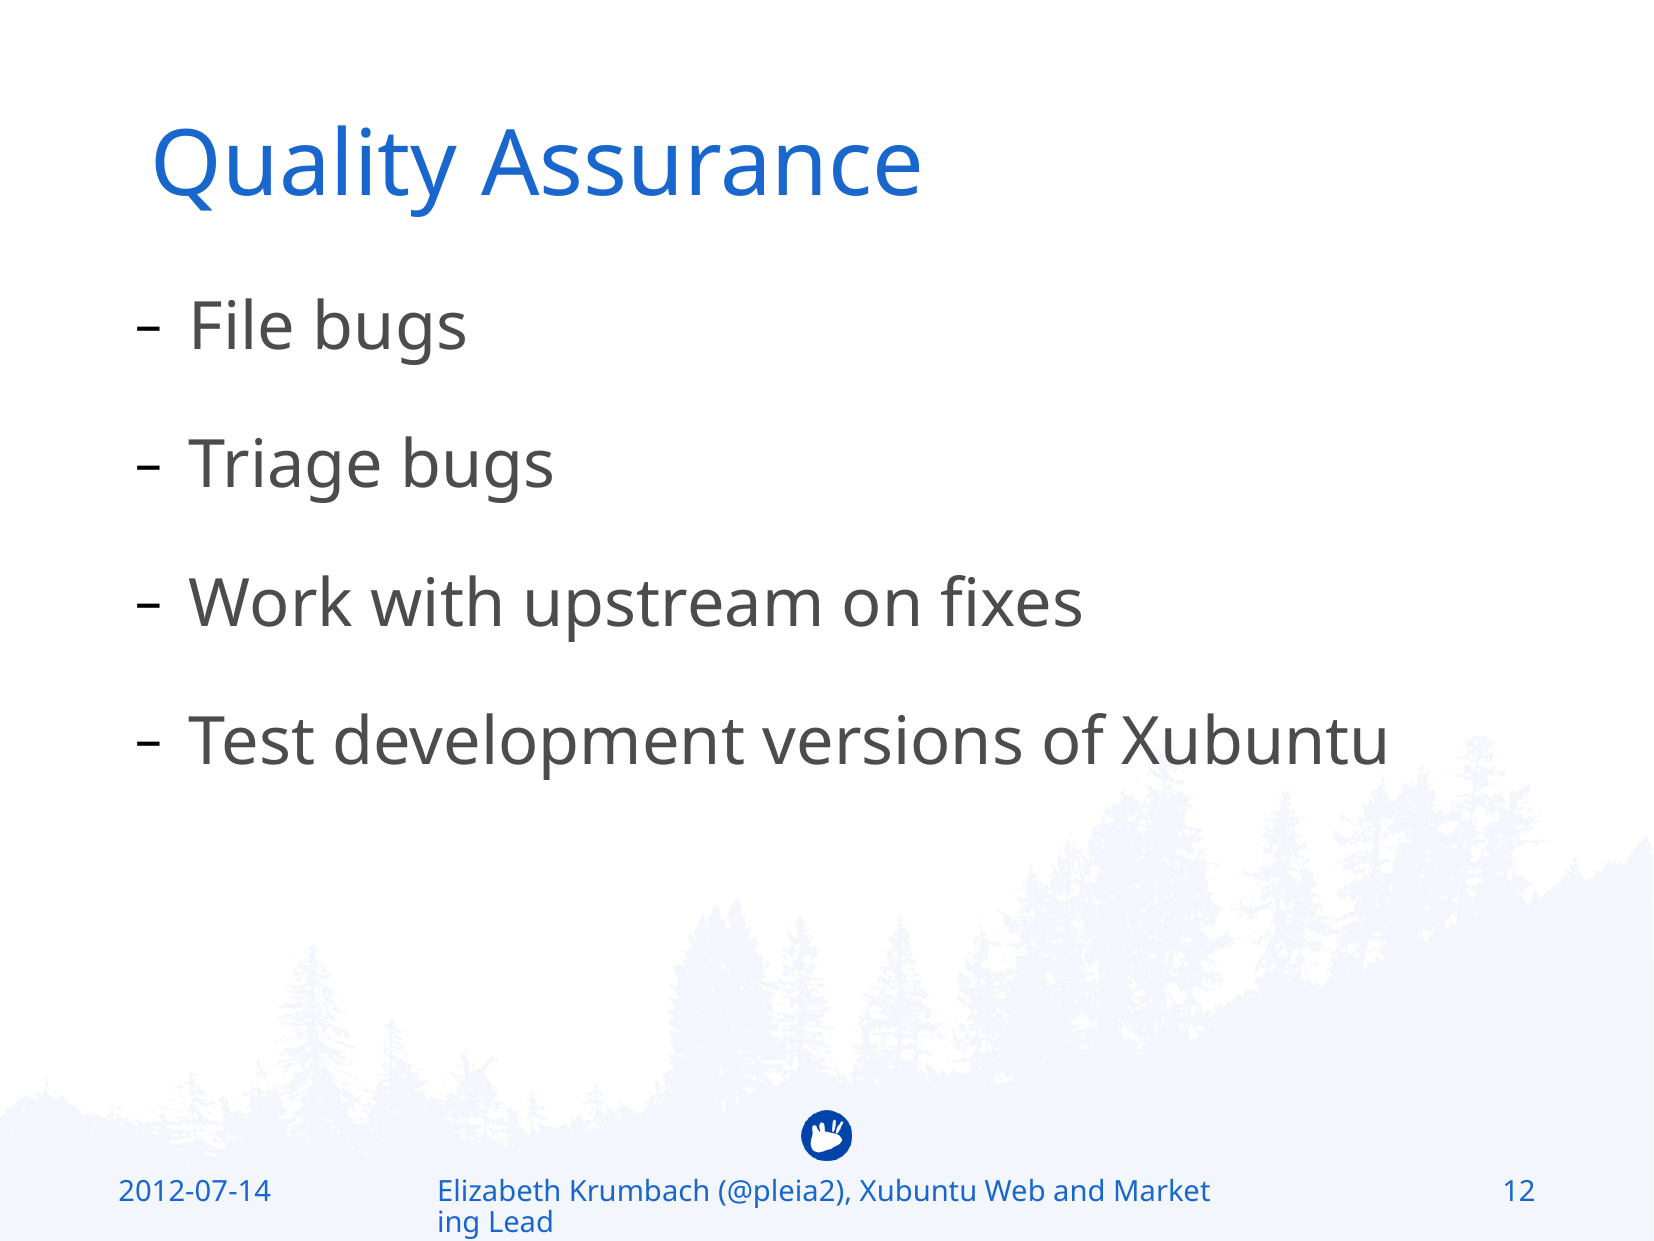

# Quality Assurance
File bugs
Triage bugs
Work with upstream on fixes
Test development versions of Xubuntu
Elizabeth Krumbach (@pleia2), Xubuntu Web and Marketing Lead
2012-07-14
12